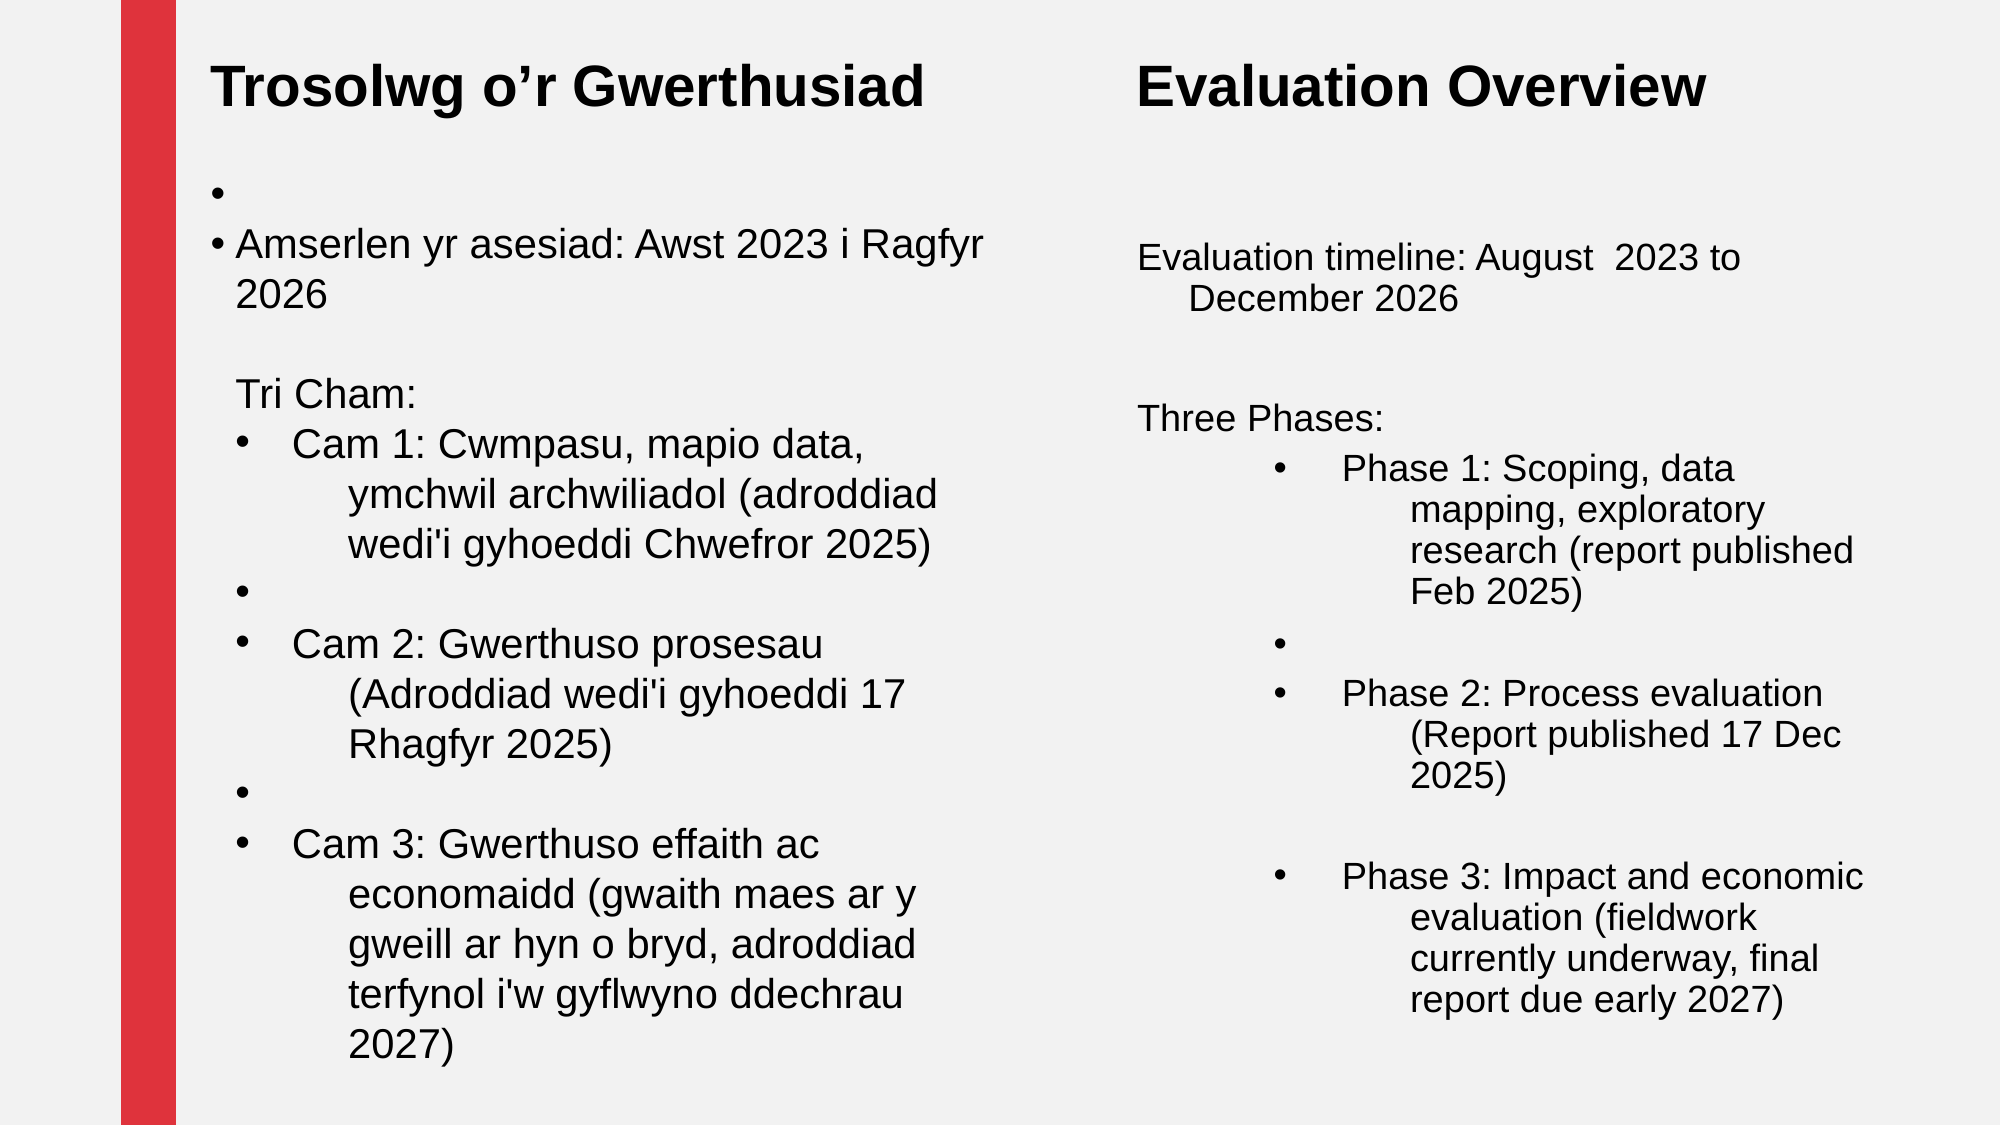

Trosolwg o’r Gwerthusiad Evaluation Overview
Amserlen yr asesiad: Awst 2023 i Ragfyr 2026
Tri Cham:
Cam 1: Cwmpasu, mapio data, ymchwil archwiliadol (adroddiad wedi'i gyhoeddi Chwefror 2025)
Cam 2: Gwerthuso prosesau (Adroddiad wedi'i gyhoeddi 17 Rhagfyr 2025)
Cam 3: Gwerthuso effaith ac economaidd (gwaith maes ar y gweill ar hyn o bryd, adroddiad terfynol i'w gyflwyno ddechrau 2027)
Evaluation timeline: August  2023 to December 2026
Three Phases:
Phase 1: Scoping, data mapping, exploratory research (report published Feb 2025)
Phase 2: Process evaluation (Report published 17 Dec 2025)
Phase 3: Impact and economic evaluation (fieldwork currently underway, final report due early 2027)